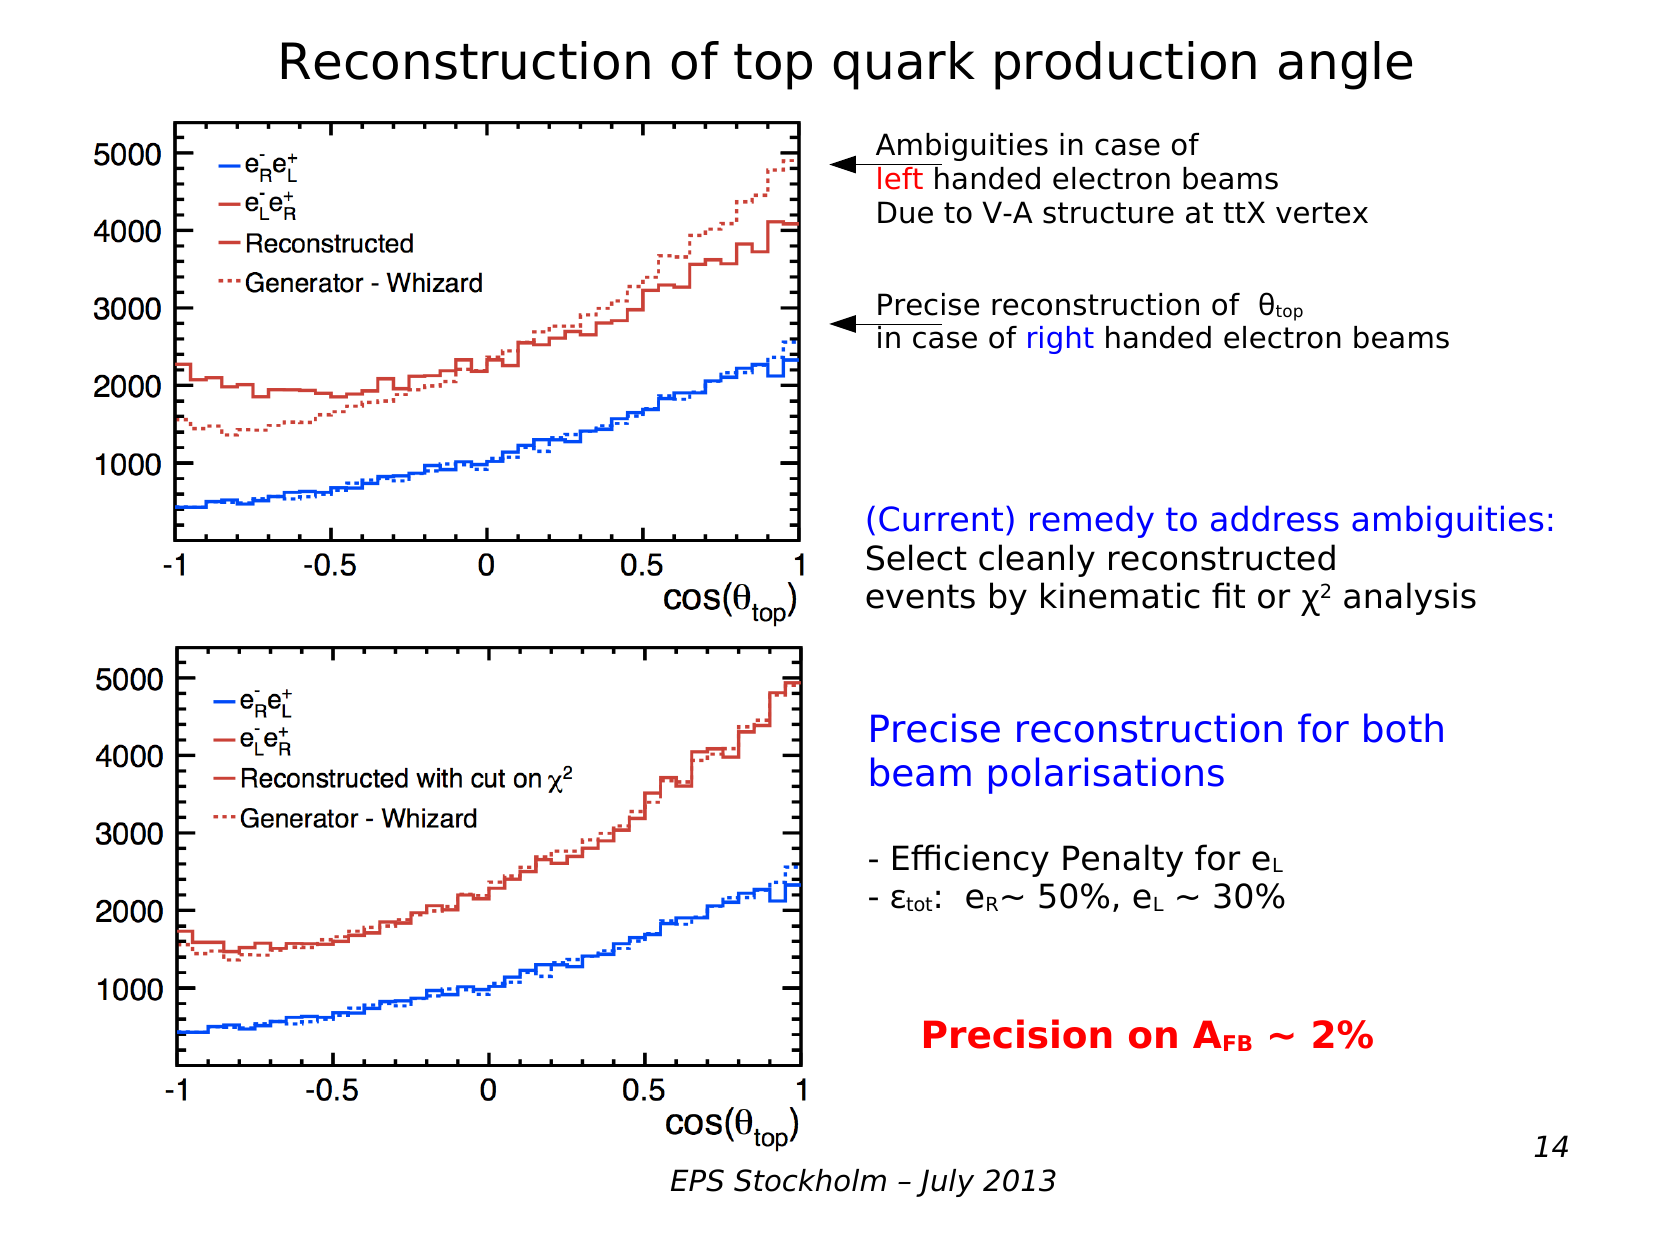

Reconstruction of top quark production angle
Ambiguities in case of
left handed electron beams
Due to V-A structure at ttX vertex
Precise reconstruction of θtop
in case of right handed electron beams
(Current) remedy to address ambiguities:
Select cleanly reconstructed
events by kinematic fit or χ2 analysis
Precise reconstruction for both
beam polarisations
- Efficiency Penalty for eL
- εtot: eR~ 50%, eL ~ 30%
Precision on AFB ~ 2%
FCPPL Workshop - March 2012
14